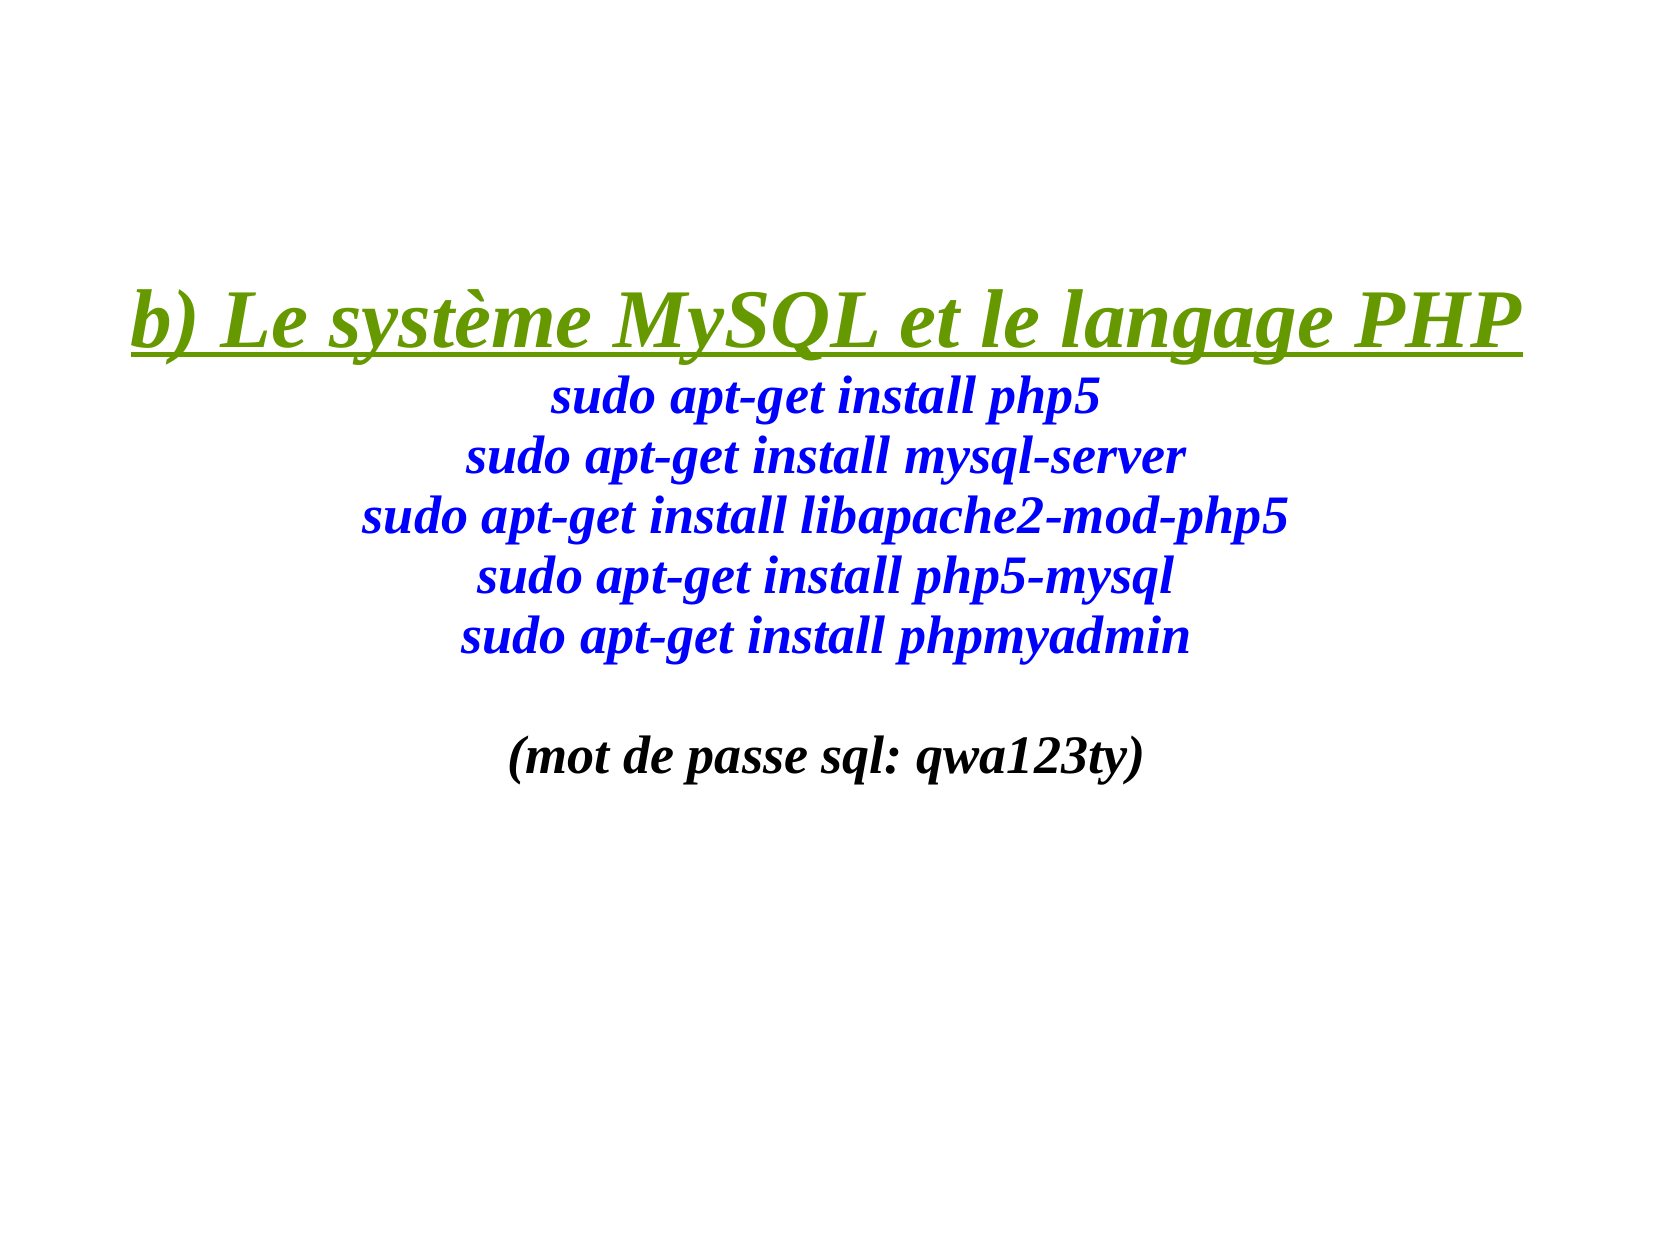

# b) Le système MySQL et le langage PHP
sudo apt-get install php5
sudo apt-get install mysql-server
sudo apt-get install libapache2-mod-php5
sudo apt-get install php5-mysql
sudo apt-get install phpmyadmin
(mot de passe sql: qwa123ty)